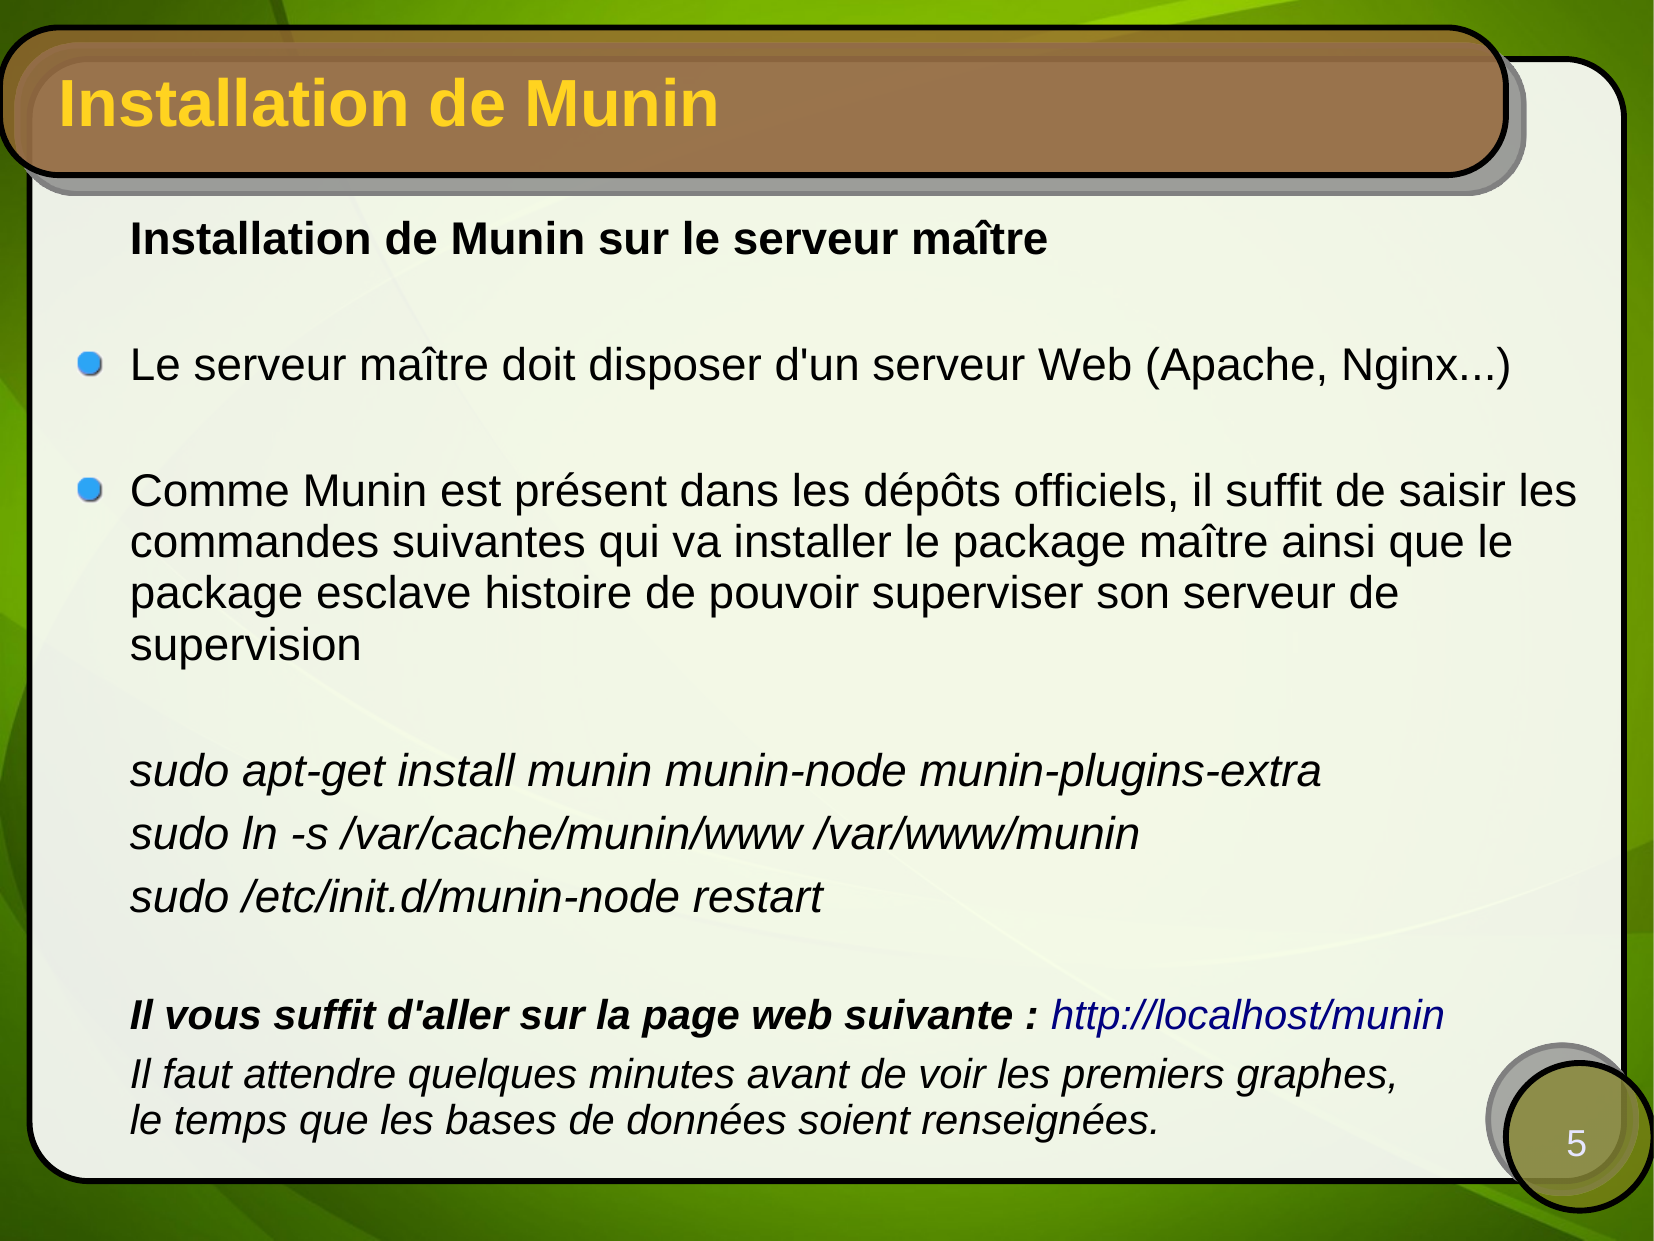

# Installation de Munin
Installation de Munin sur le serveur maître
Le serveur maître doit disposer d'un serveur Web (Apache, Nginx...)
Comme Munin est présent dans les dépôts officiels, il suffit de saisir les commandes suivantes qui va installer le package maître ainsi que le package esclave histoire de pouvoir superviser son serveur de supervision
sudo apt-get install munin munin-node munin-plugins-extra
sudo ln -s /var/cache/munin/www /var/www/munin
sudo /etc/init.d/munin-node restart
Il vous suffit d'aller sur la page web suivante : http://localhost/munin
Il faut attendre quelques minutes avant de voir les premiers graphes, le temps que les bases de données soient renseignées.
5